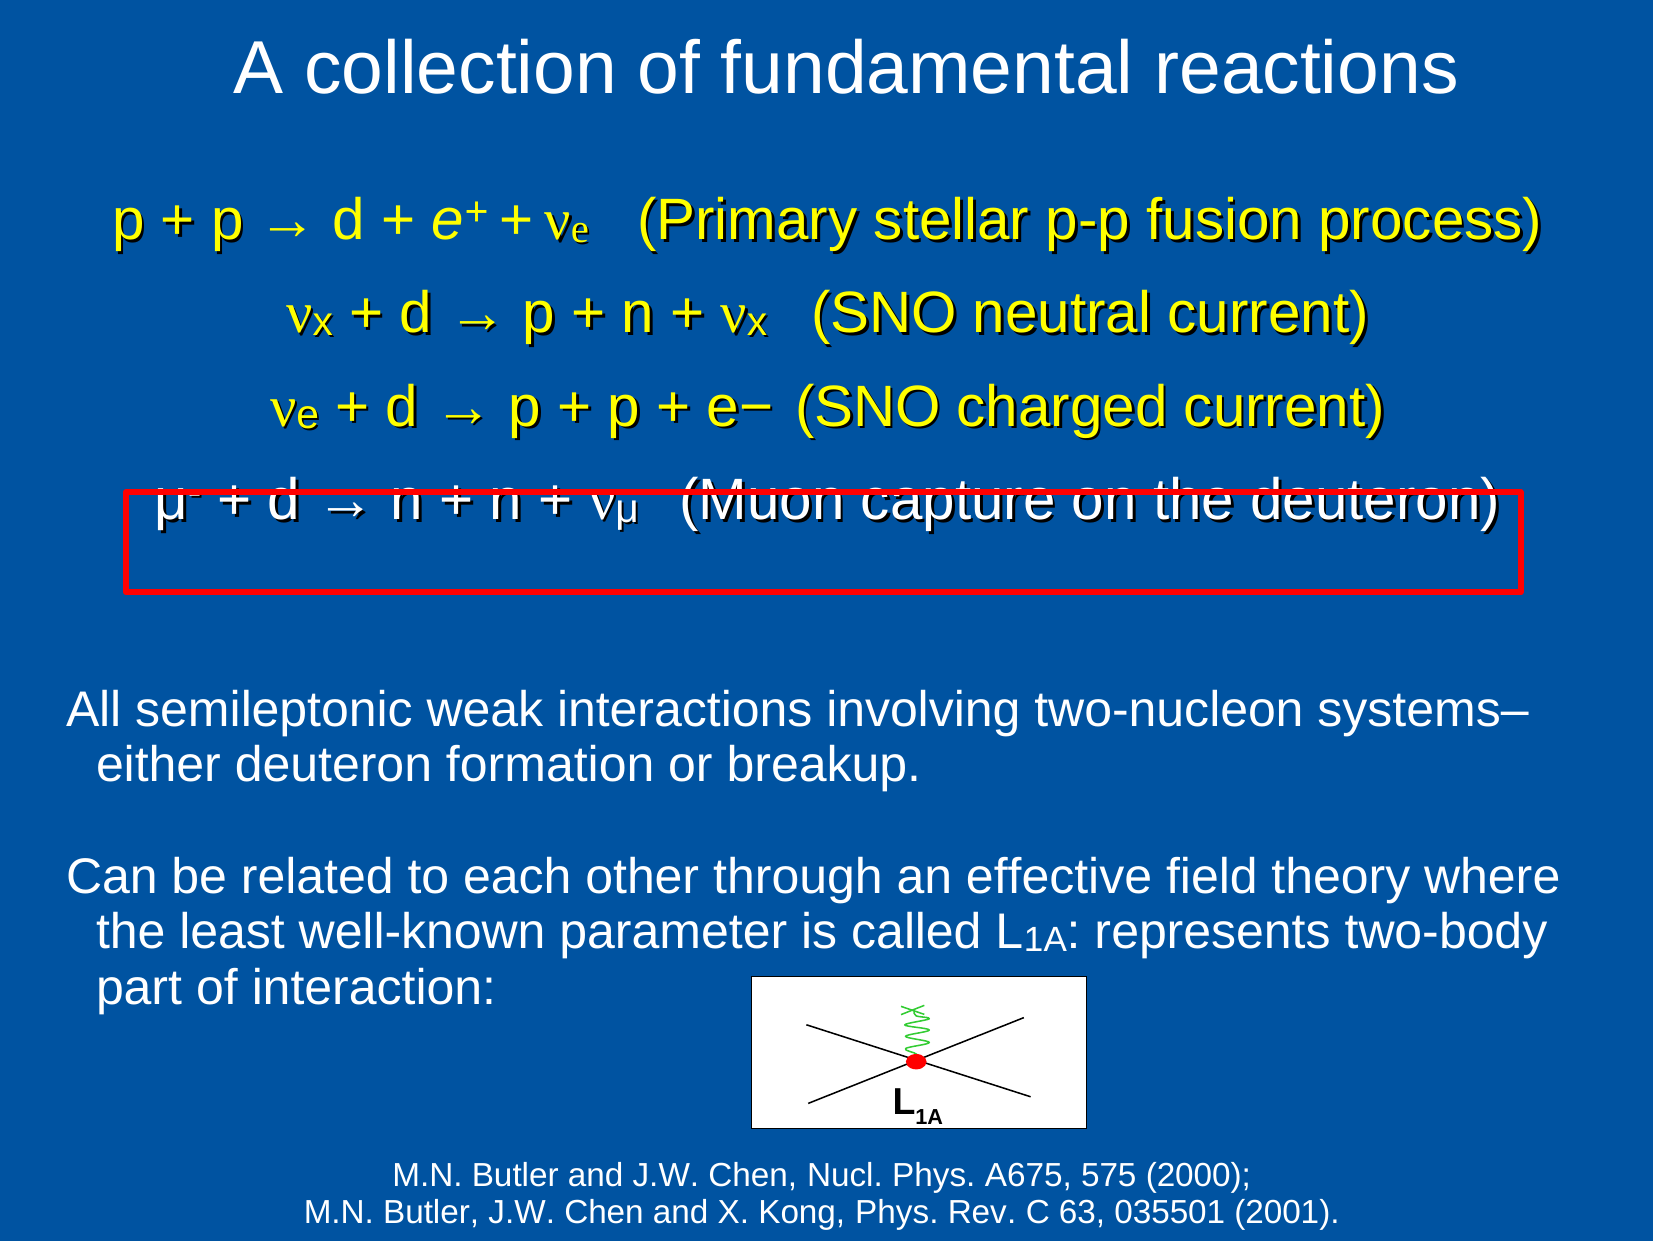

A collection of fundamental reactions
p + p → d + e+ + νe	(Primary stellar p-p fusion process)
νx + d → p + n + νx	(SNO neutral current)
νe + d → p + p + e−	(SNO charged current)
μ- + d → n + n + νμ	(Muon capture on the deuteron)
All semileptonic weak interactions involving two-nucleon systems–either deuteron formation or breakup.
Can be related to each other through an effective field theory where the least well-known parameter is called L1A: represents two-body part of interaction:
L1A
M.N. Butler and J.W. Chen, Nucl. Phys. A675, 575 (2000);
M.N. Butler, J.W. Chen and X. Kong, Phys. Rev. C 63, 035501 (2001).